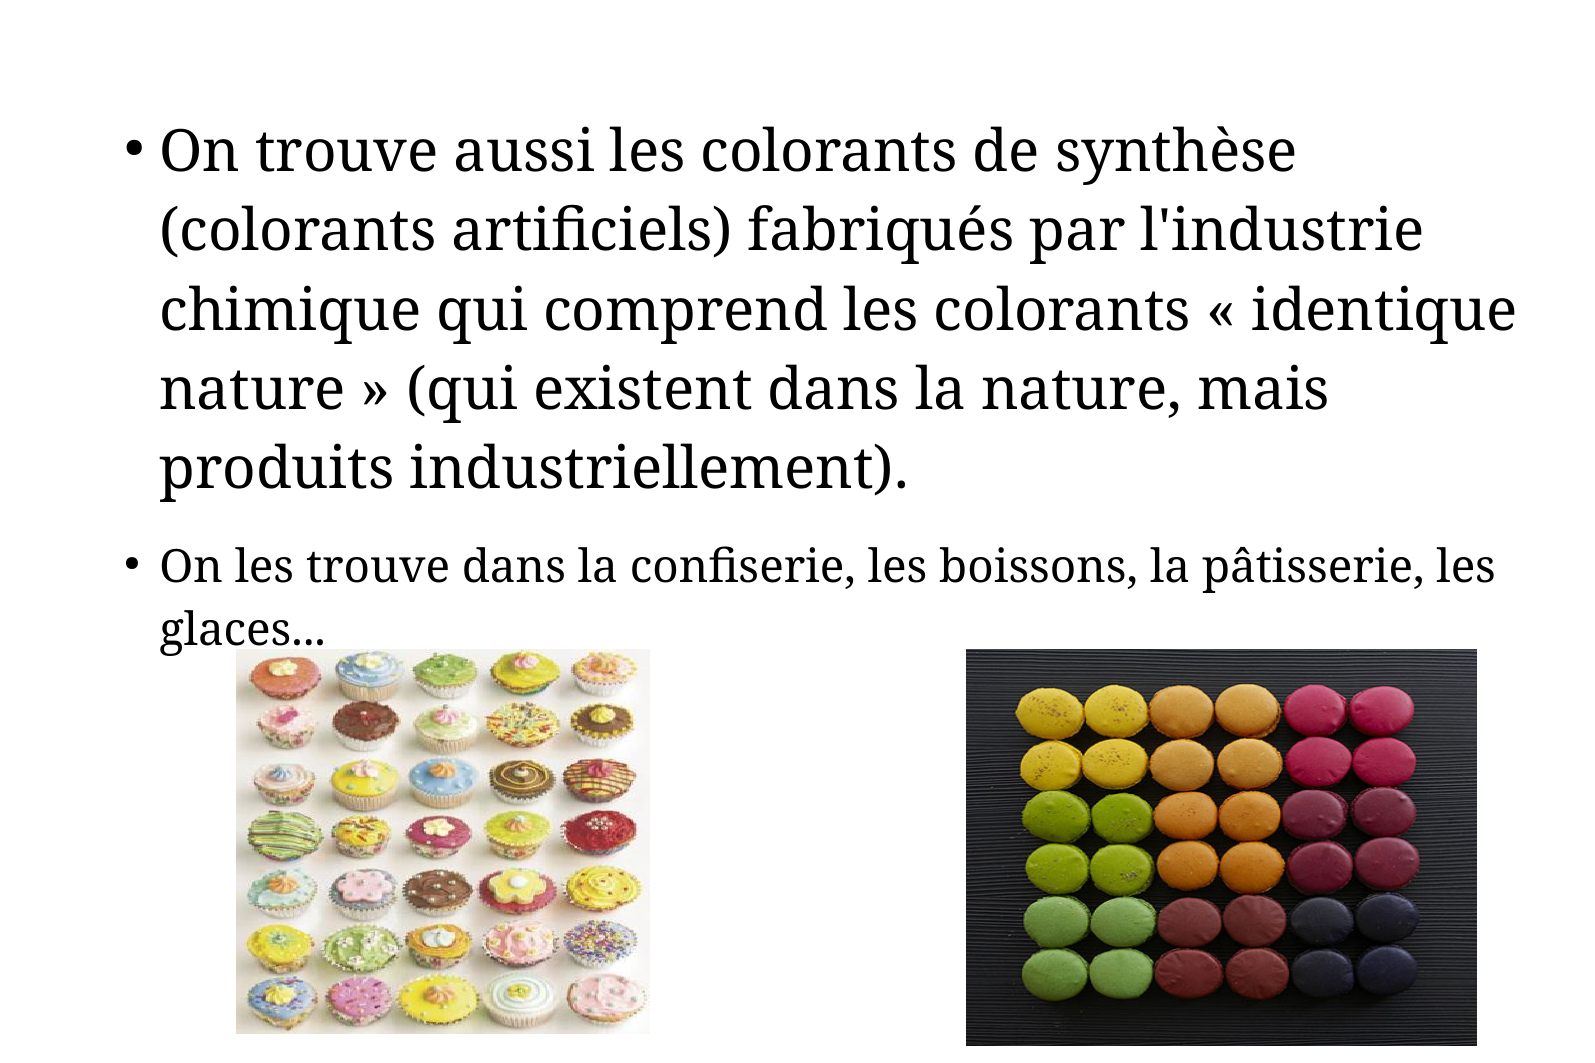

# On trouve aussi les colorants de synthèse (colorants artificiels) fabriqués par l'industrie chimique qui comprend les colorants « identique nature » (qui existent dans la nature, mais produits industriellement).
On les trouve dans la confiserie, les boissons, la pâtisserie, les glaces...